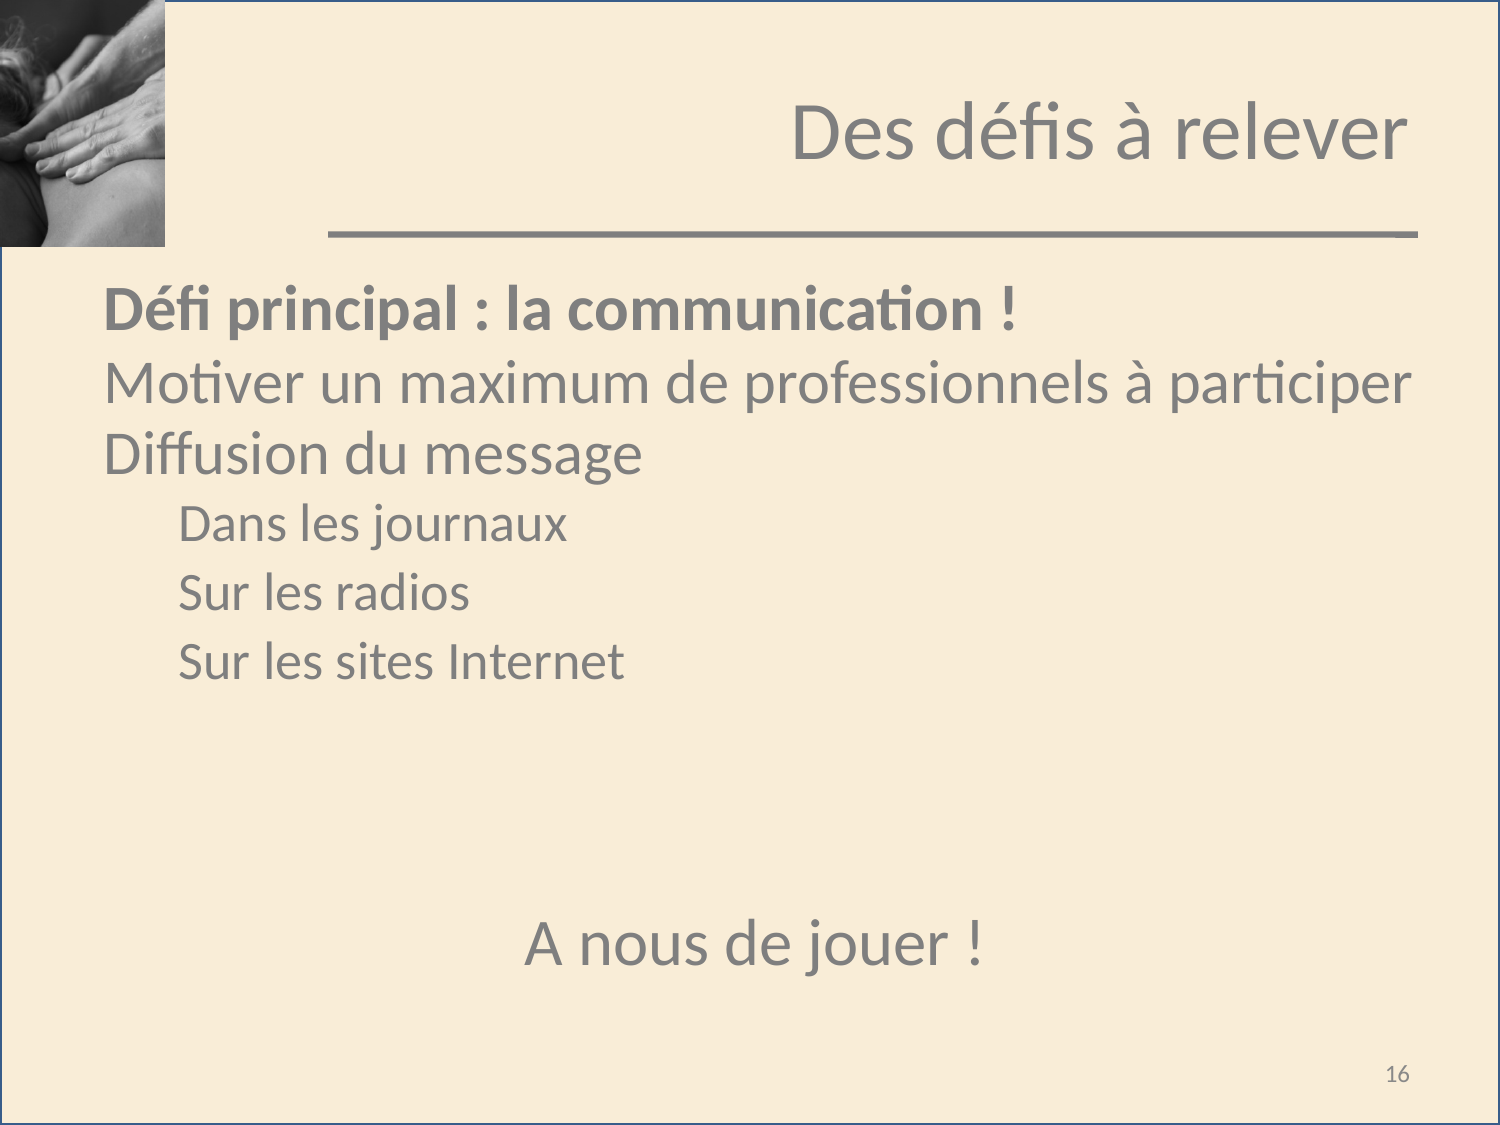

# Des défis à relever
Défi principal : la communication !
Motiver un maximum de professionnels à participer
Diffusion du message
Dans les journaux
Sur les radios
Sur les sites Internet
A nous de jouer !